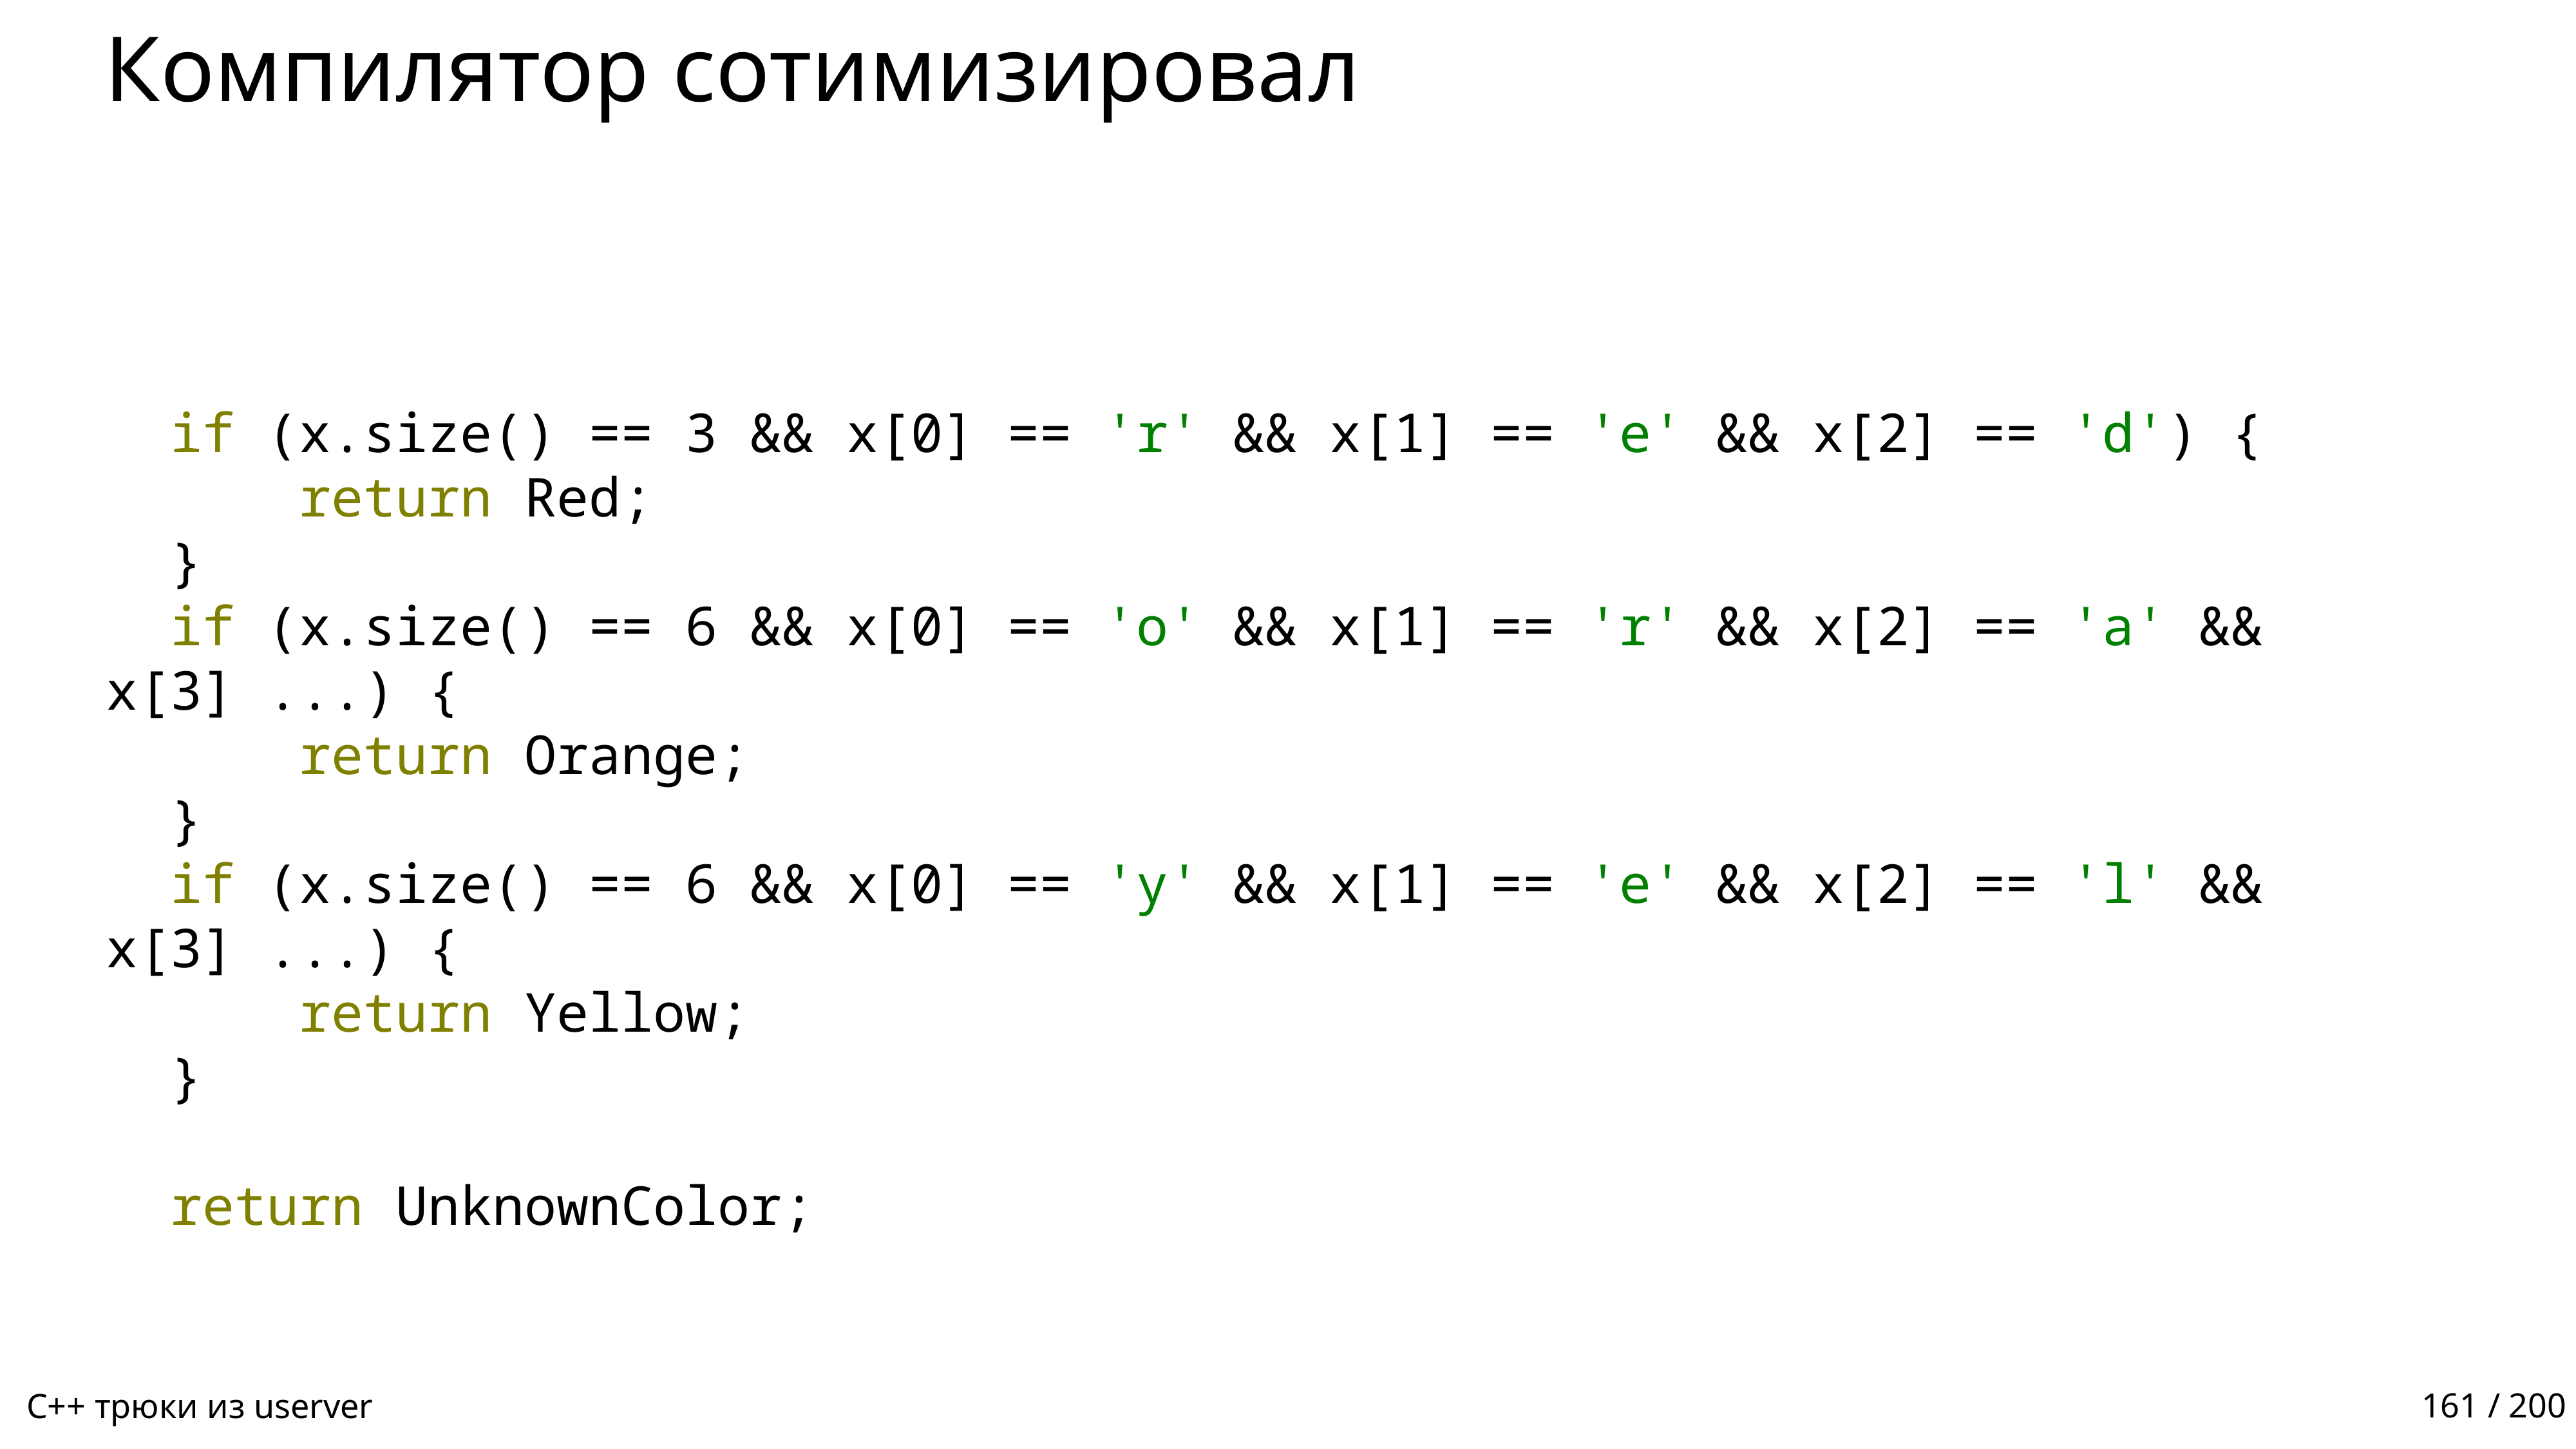

Компилятор сотимизировал
# if (x.size() == 3 && x[0] == 'r' && x[1] == 'e' && x[2] == 'd') {
 return Red;
 }
 if (x.size() == 6 && x[0] == 'o' && x[1] == 'r' && x[2] == 'a' && x[3] ...) {
 return Orange;
 }
 if (x.size() == 6 && x[0] == 'y' && x[1] == 'e' && x[2] == 'l' && x[3] ...) {
 return Yellow;
 }
 return UnknownColor;
C++ трюки из userver